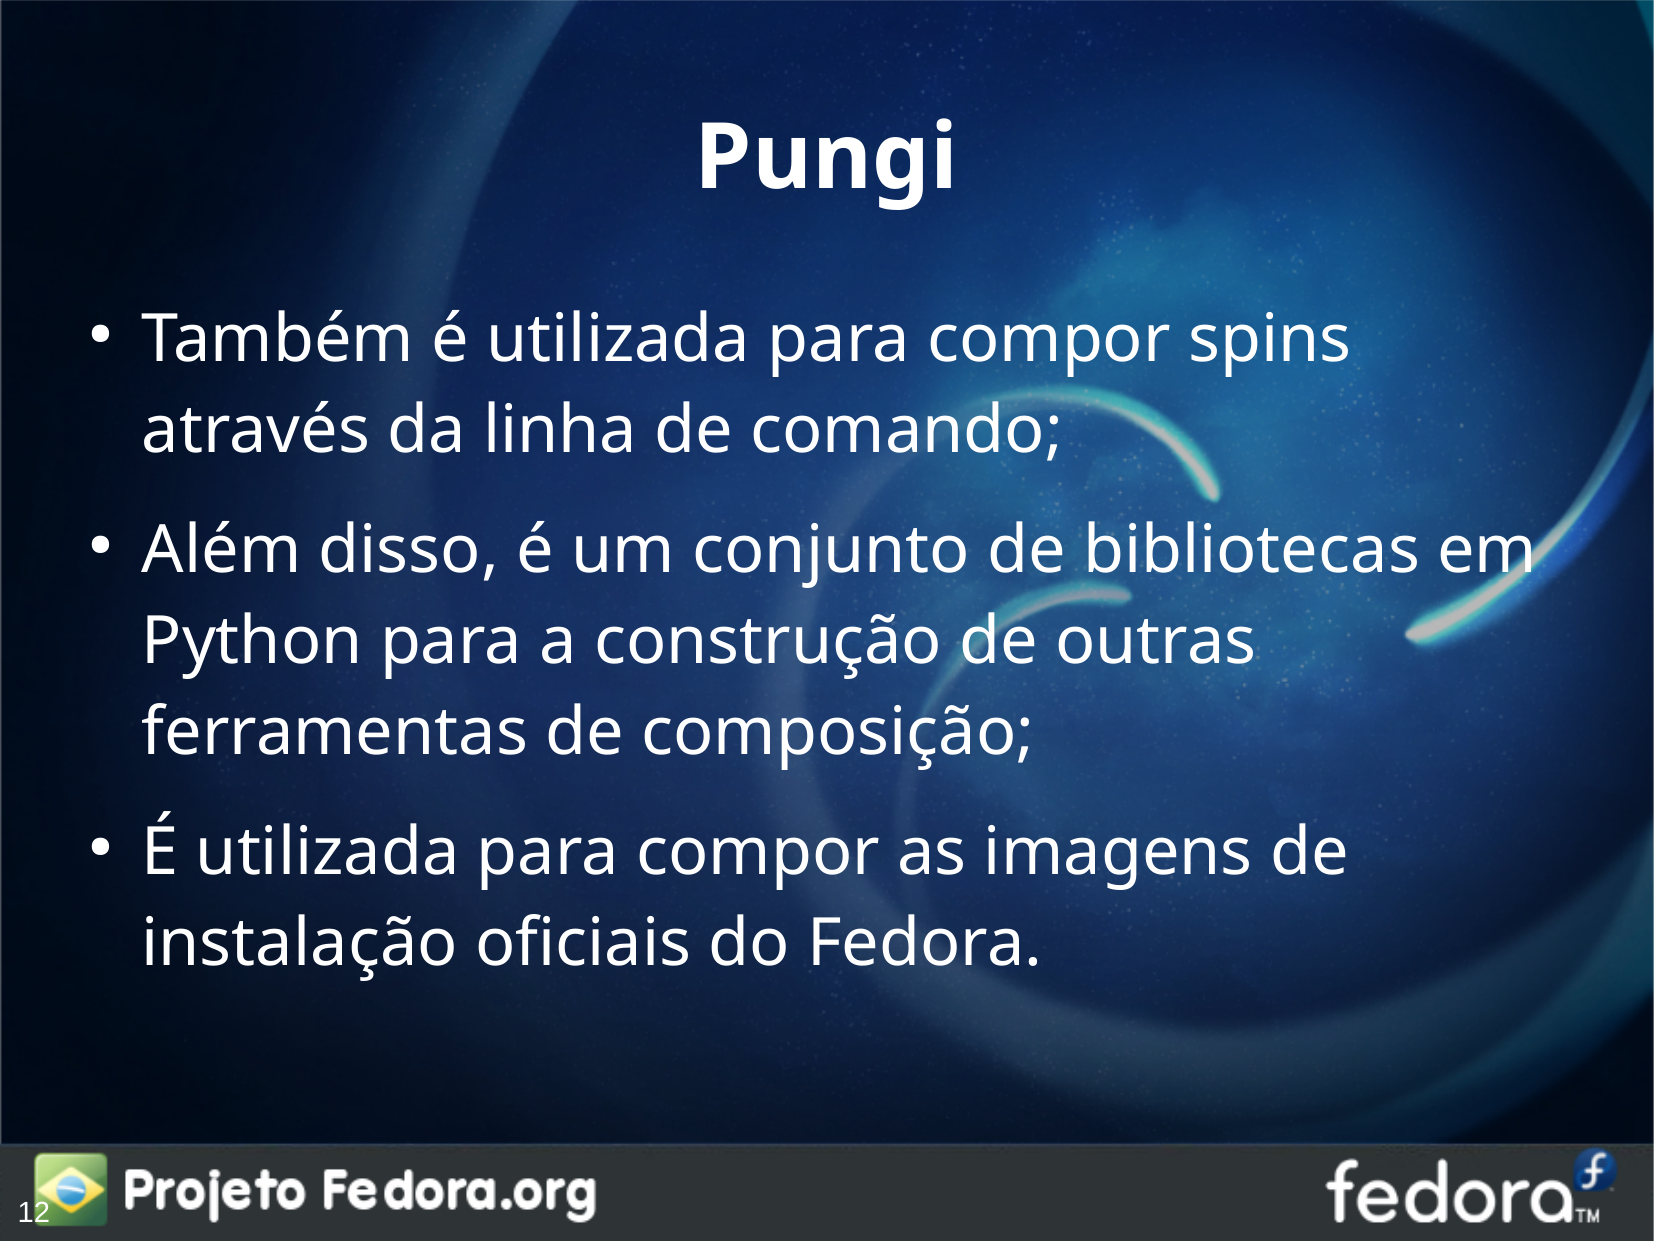

# Pungi
Também é utilizada para compor spins através da linha de comando;
Além disso, é um conjunto de bibliotecas em Python para a construção de outras ferramentas de composição;
É utilizada para compor as imagens de instalação oficiais do Fedora.
12